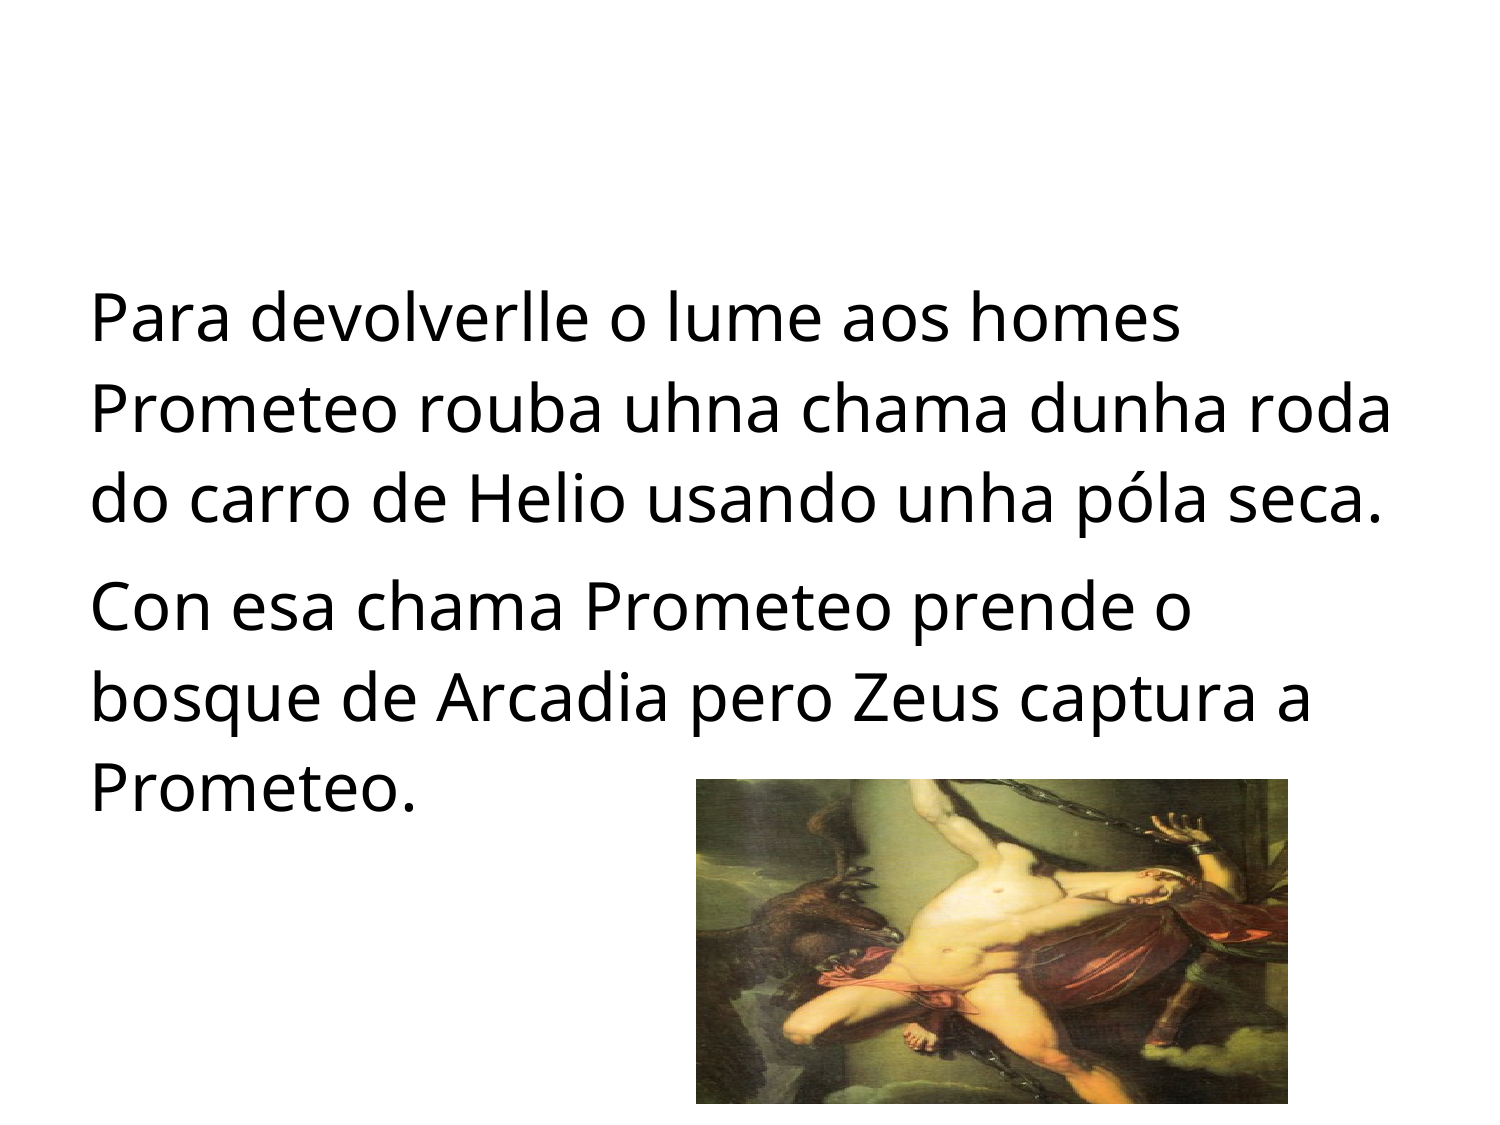

#
Para devolverlle o lume aos homes Prometeo rouba uhna chama dunha roda do carro de Helio usando unha póla seca.
Con esa chama Prometeo prende o bosque de Arcadia pero Zeus captura a Prometeo.